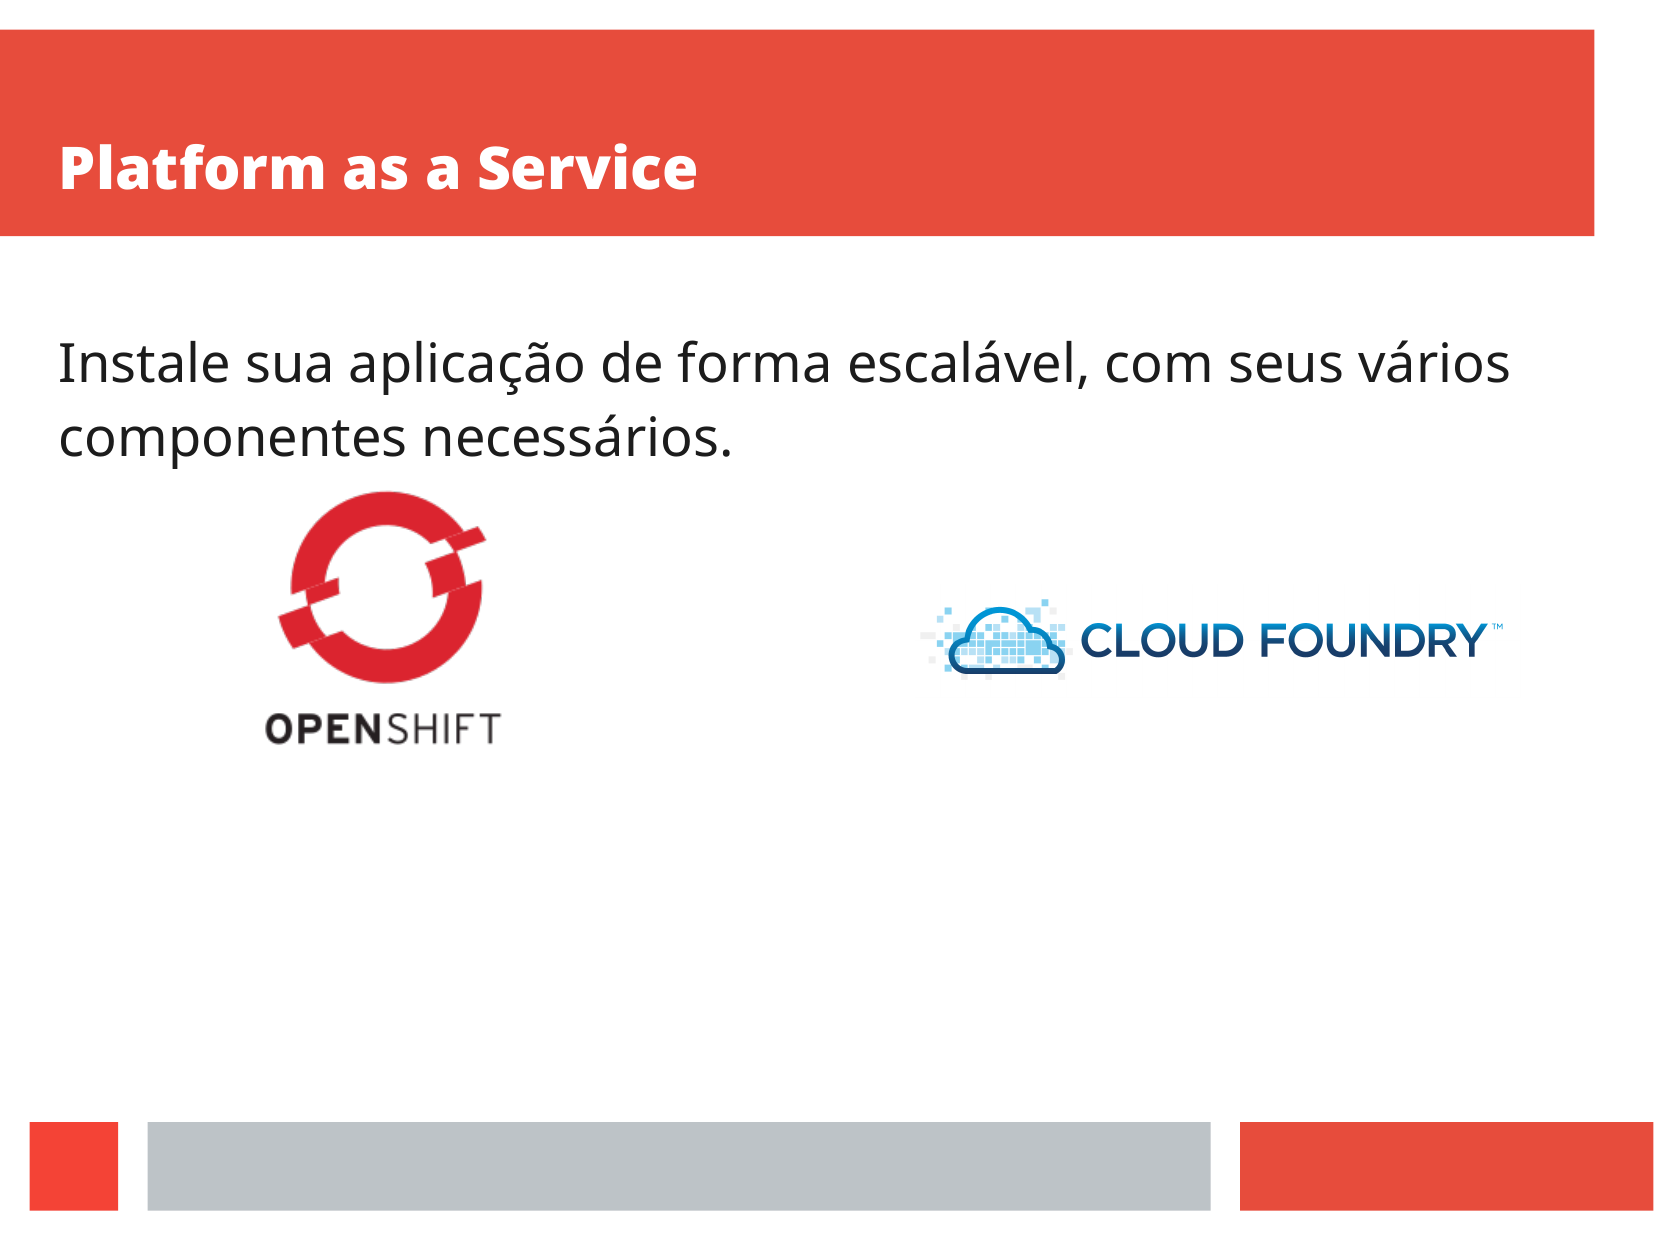

# Platform as a Service
Instale sua aplicação de forma escalável, com seus vários componentes necessários.